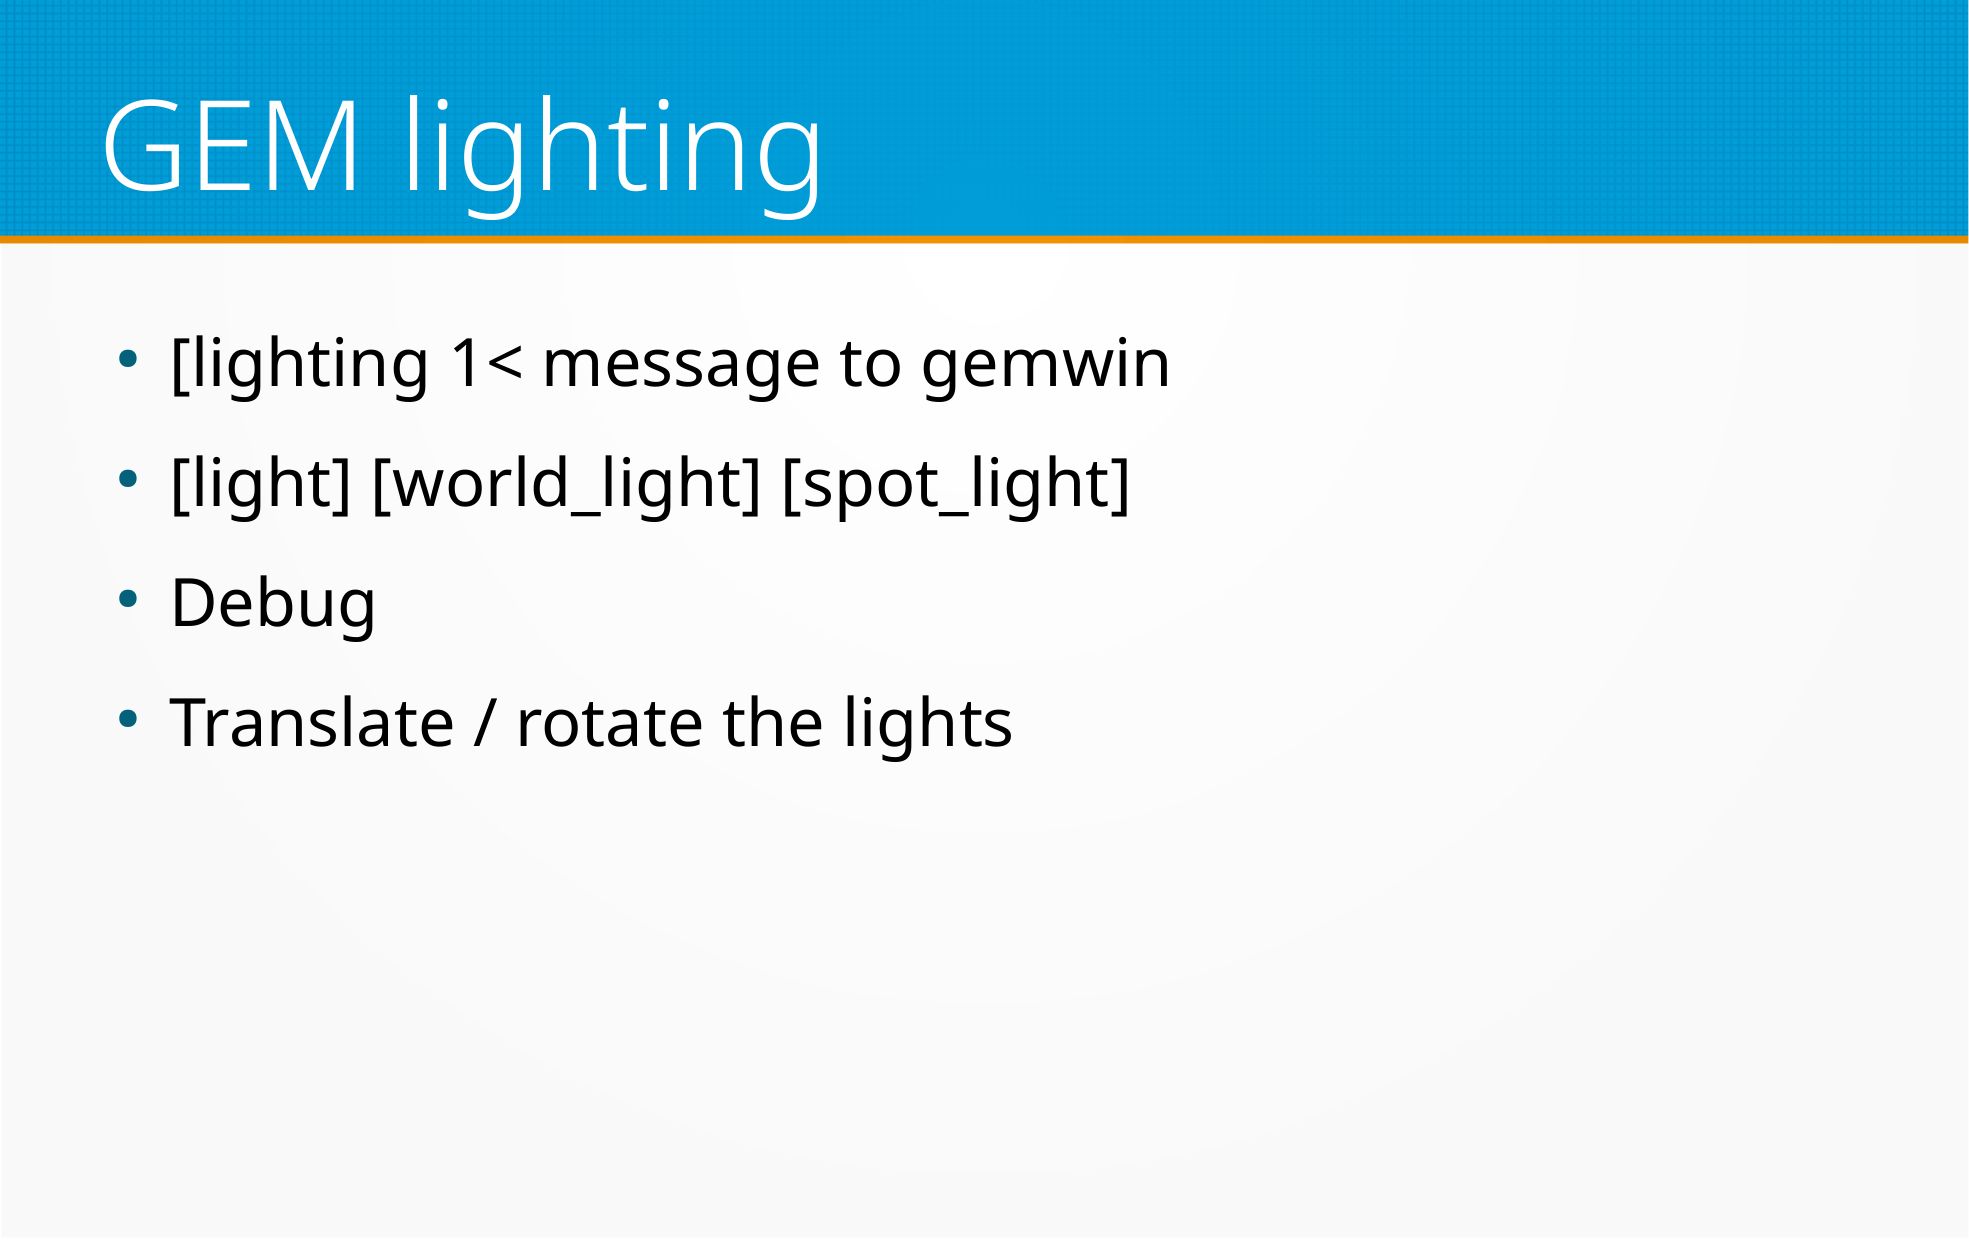

# GEM lighting
[lighting 1< message to gemwin
[light] [world_light] [spot_light]
Debug
Translate / rotate the lights